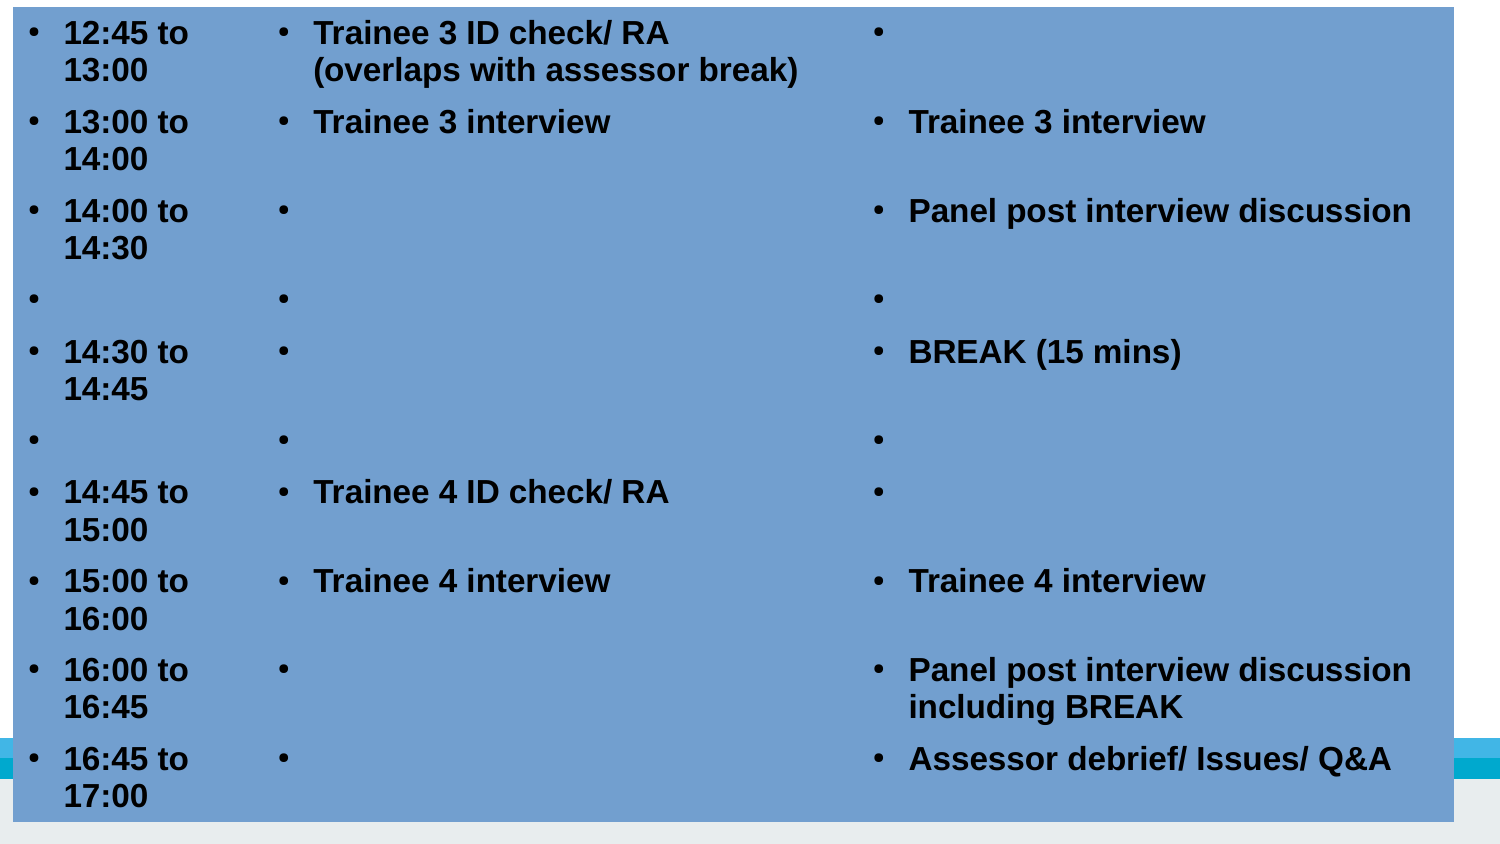

| 12:45 to 13:00 | Trainee 3 ID check/ RA (overlaps with assessor break) | |
| --- | --- | --- |
| 13:00 to 14:00 | Trainee 3 interview | Trainee 3 interview |
| 14:00 to 14:30 | | Panel post interview discussion |
| | | |
| 14:30 to 14:45 | | BREAK (15 mins) |
| | | |
| 14:45 to 15:00 | Trainee 4 ID check/ RA | |
| 15:00 to 16:00 | Trainee 4 interview | Trainee 4 interview |
| 16:00 to 16:45 | | Panel post interview discussion including BREAK |
| 16:45 to 17:00 | | Assessor debrief/ Issues/ Q&A |